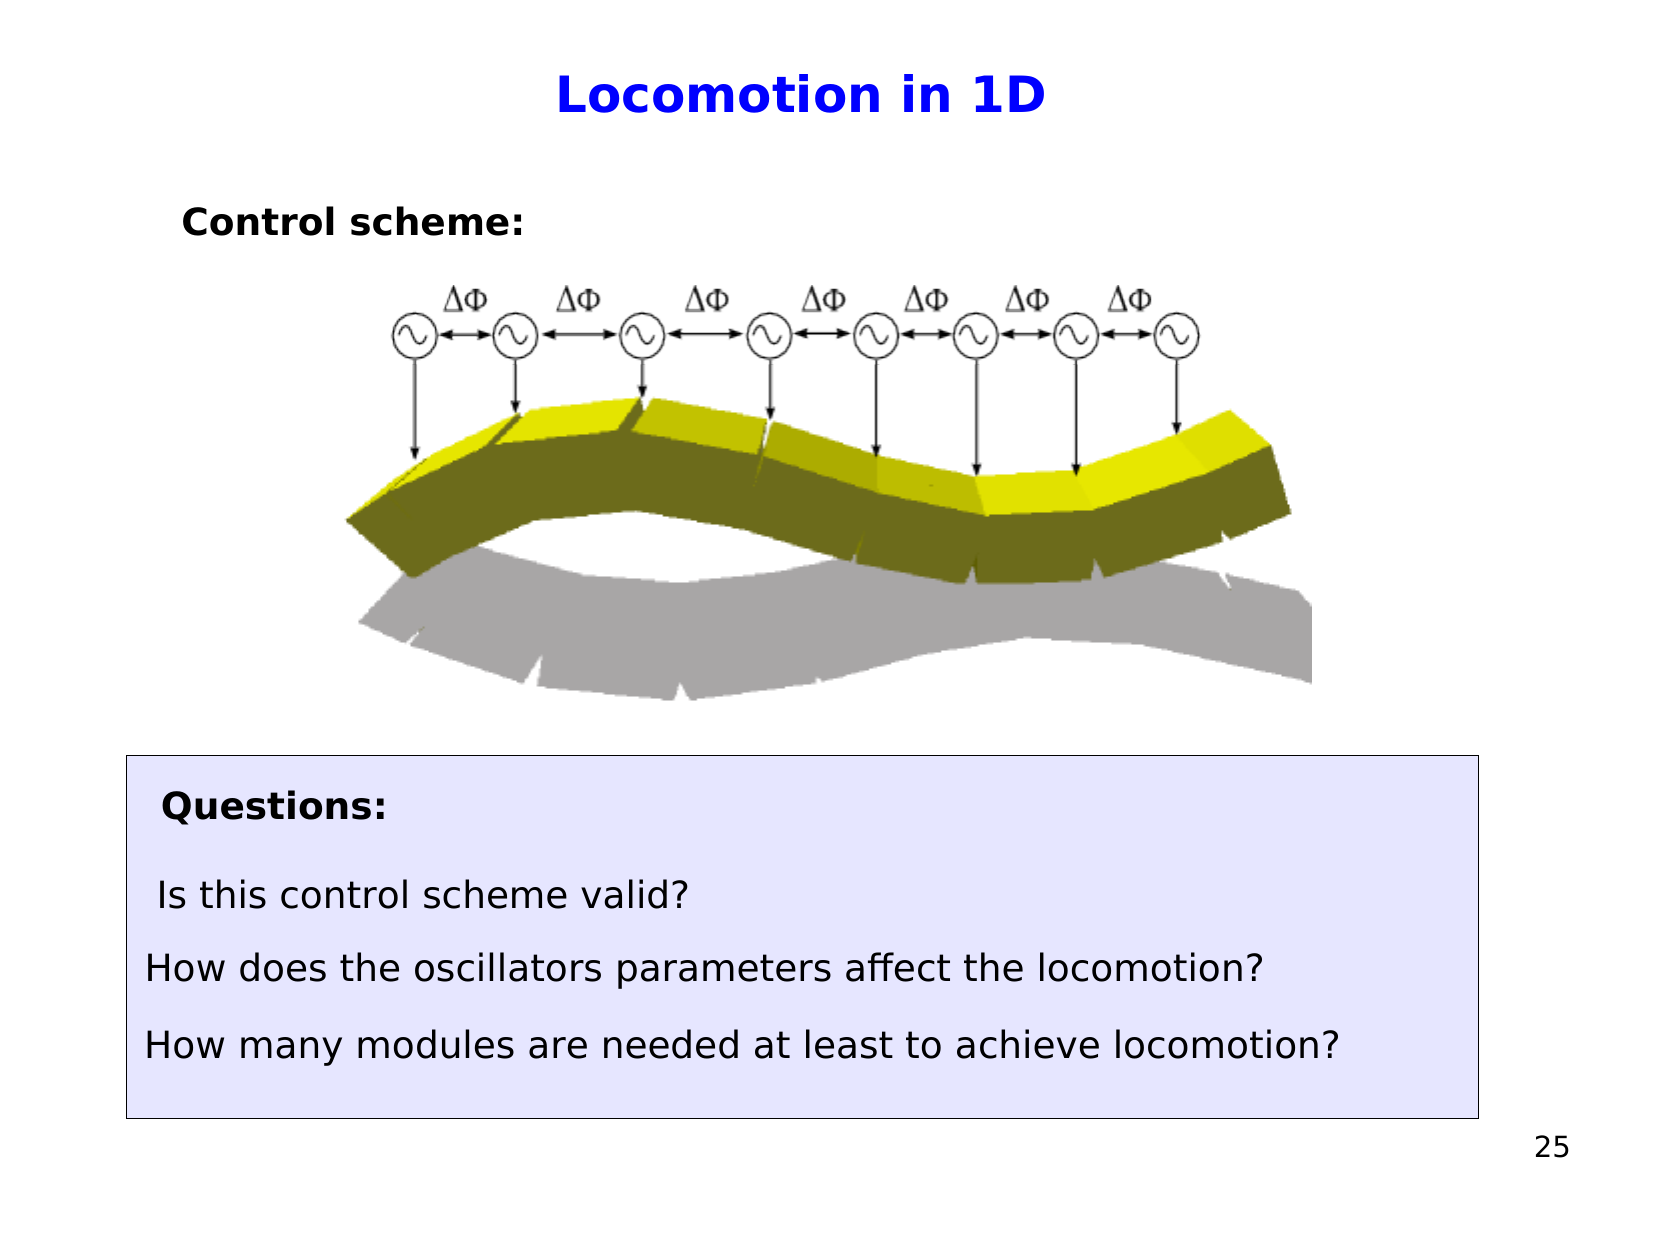

Locomotion in 1D
Control scheme:
Questions:
 Is this control scheme valid?
How does the oscillators parameters affect the locomotion?
How many modules are needed at least to achieve locomotion?
25